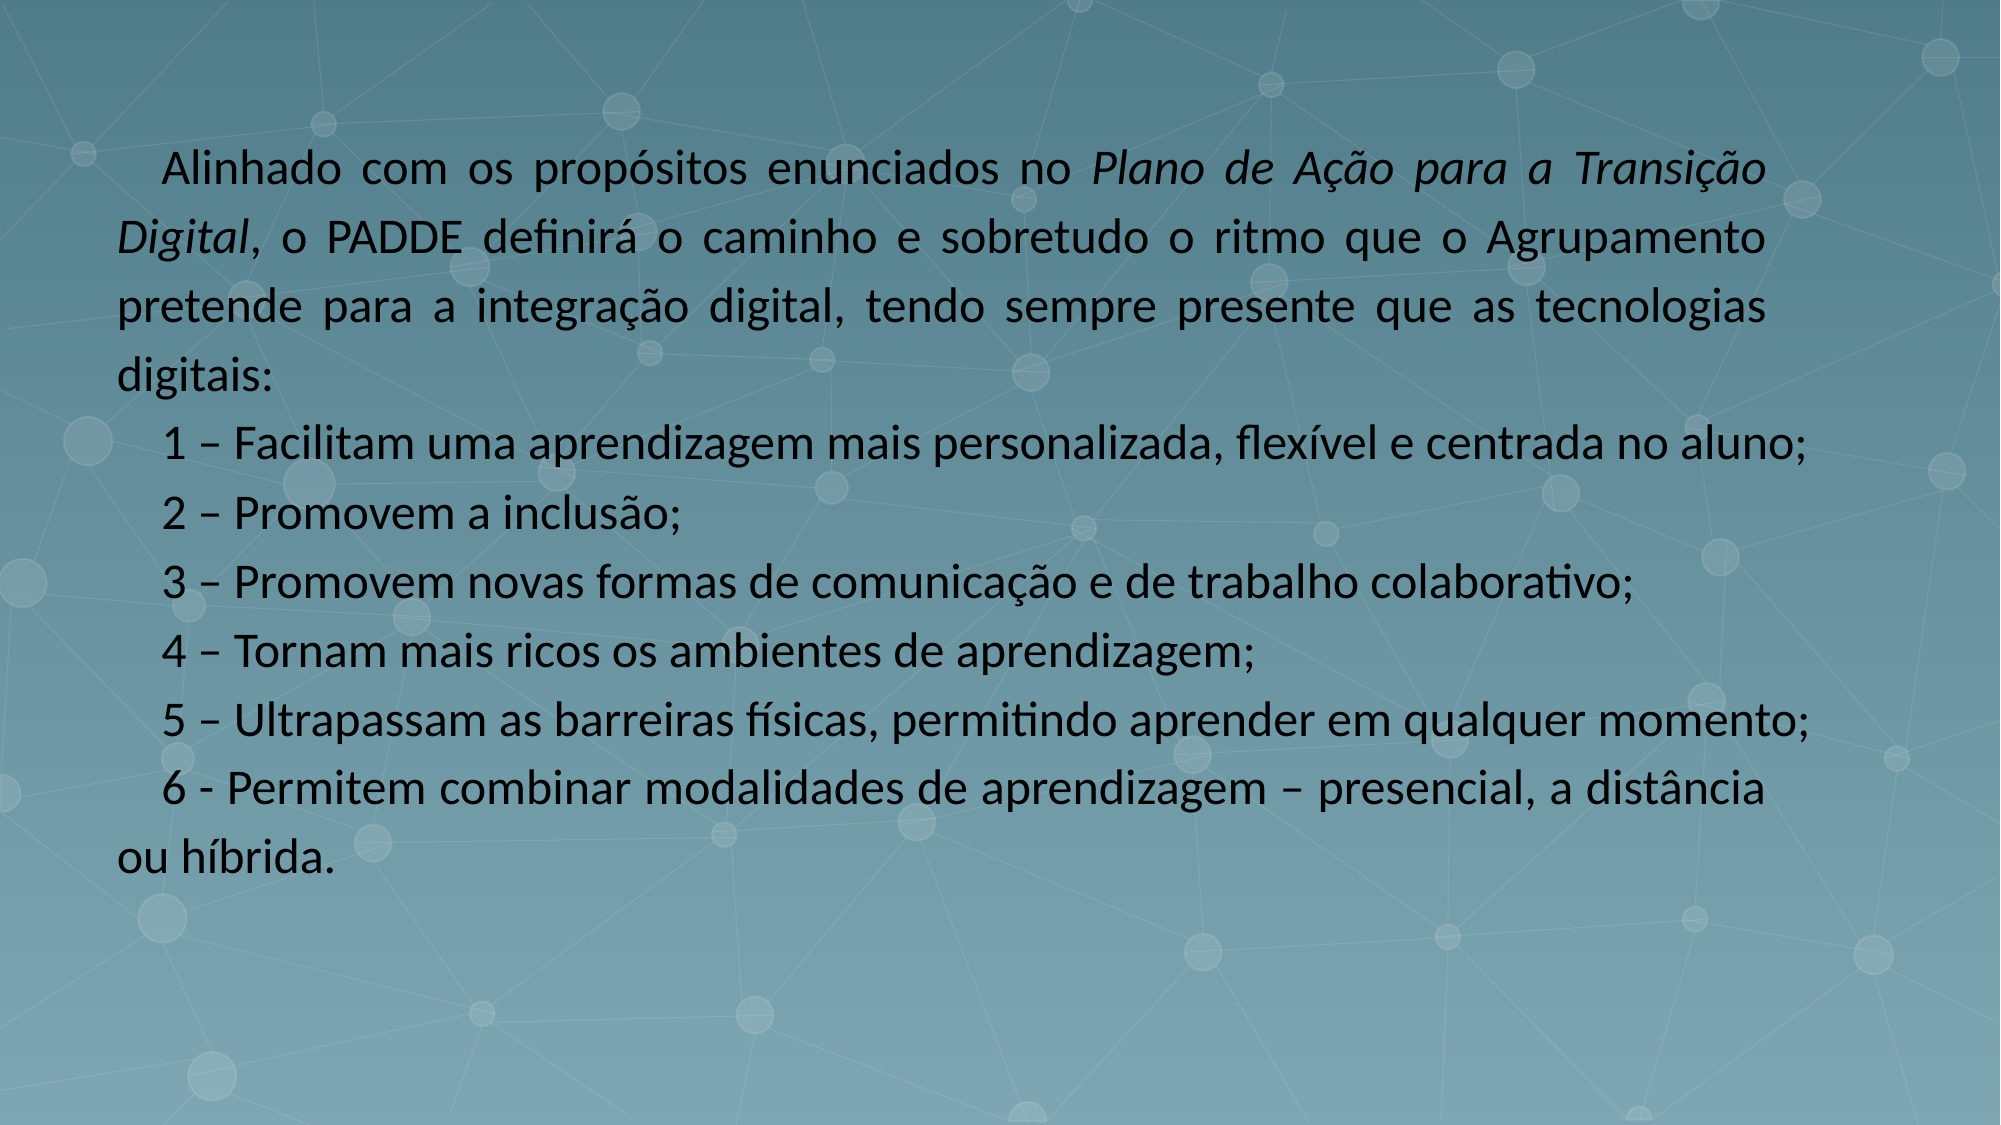

Alinhado com os propósitos enunciados no Plano de Ação para a Transição Digital, o PADDE definirá o caminho e sobretudo o ritmo que o Agrupamento pretende para a integração digital, tendo sempre presente que as tecnologias digitais:
1 – Facilitam uma aprendizagem mais personalizada, flexível e centrada no aluno;
2 – Promovem a inclusão;
3 – Promovem novas formas de comunicação e de trabalho colaborativo;
4 – Tornam mais ricos os ambientes de aprendizagem;
5 – Ultrapassam as barreiras físicas, permitindo aprender em qualquer momento;
6 - Permitem combinar modalidades de aprendizagem – presencial, a distância ou híbrida.